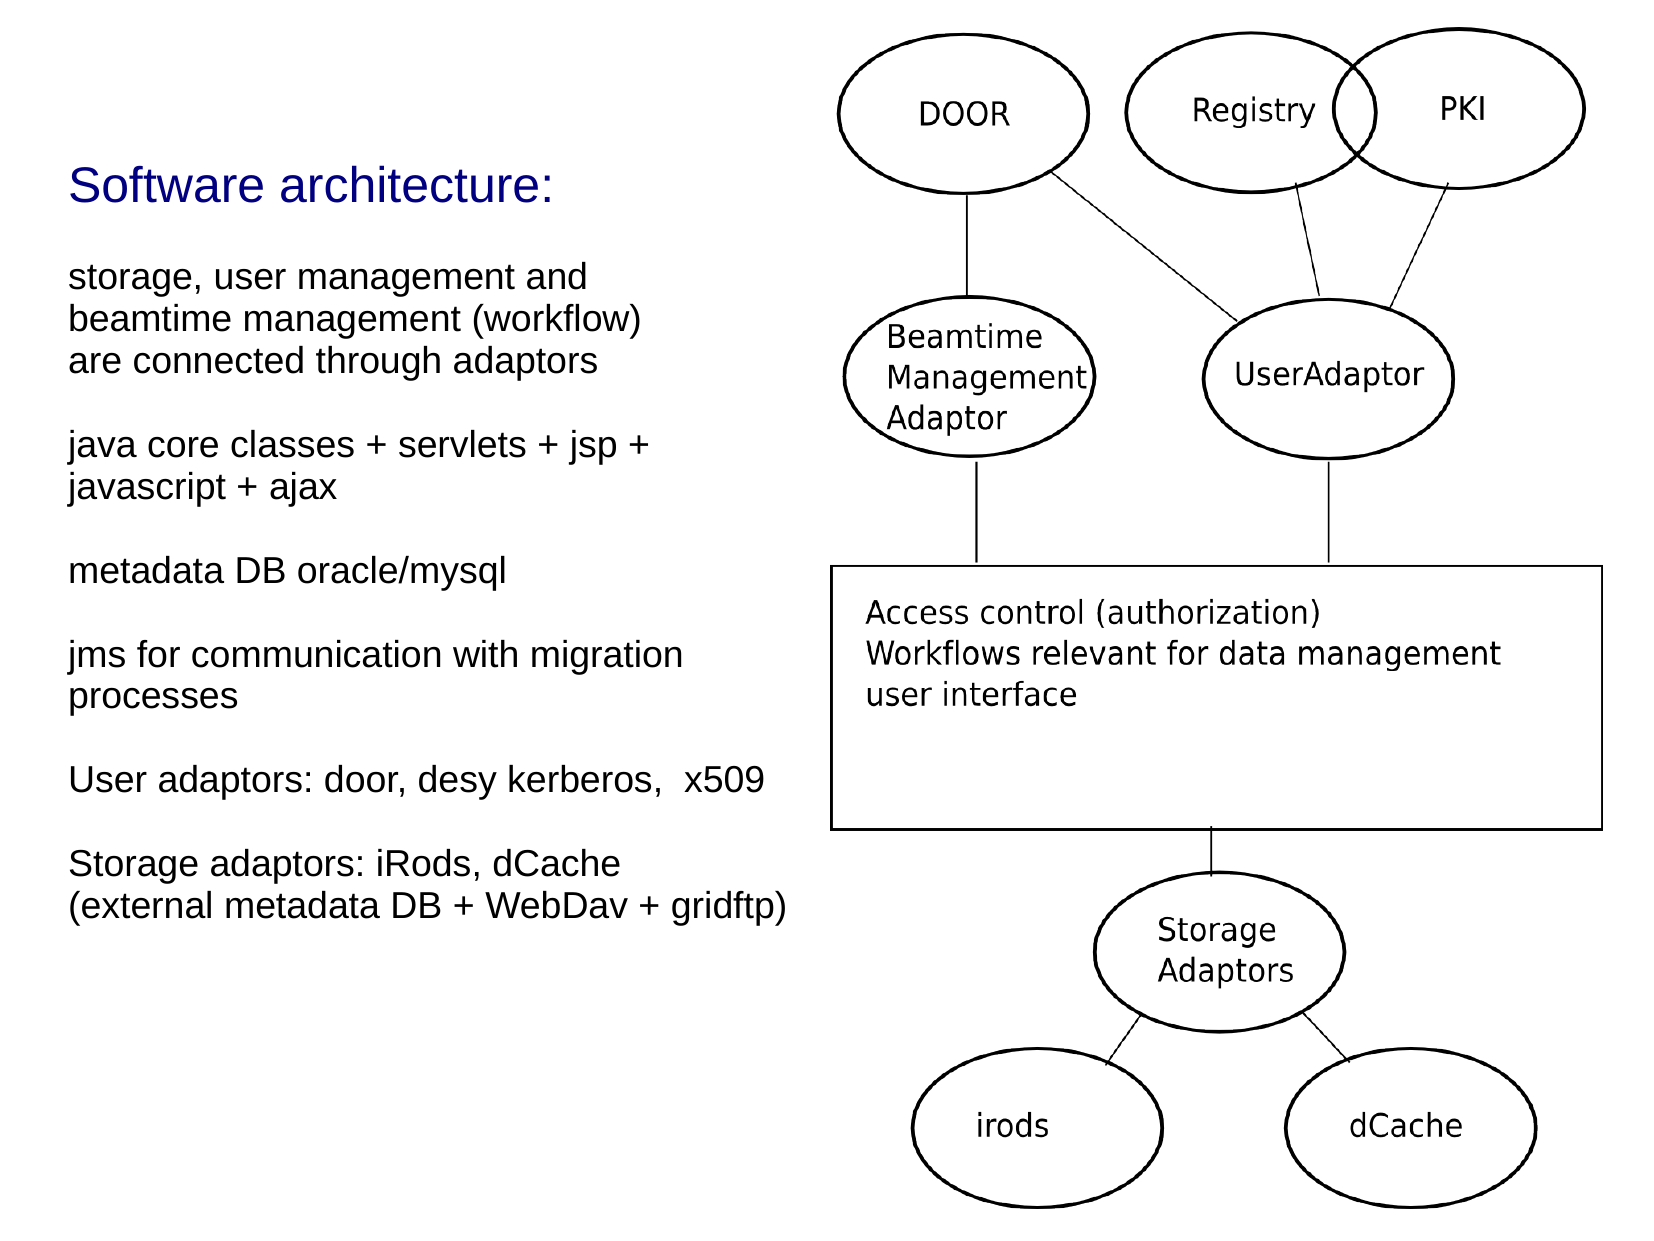

Software architecture:
storage, user management and
beamtime management (workflow)
are connected through adaptors
java core classes + servlets + jsp +
javascript + ajax
metadata DB oracle/mysql
jms for communication with migration
processes
User adaptors: door, desy kerberos, x509
Storage adaptors: iRods, dCache
(external metadata DB + WebDav + gridftp)